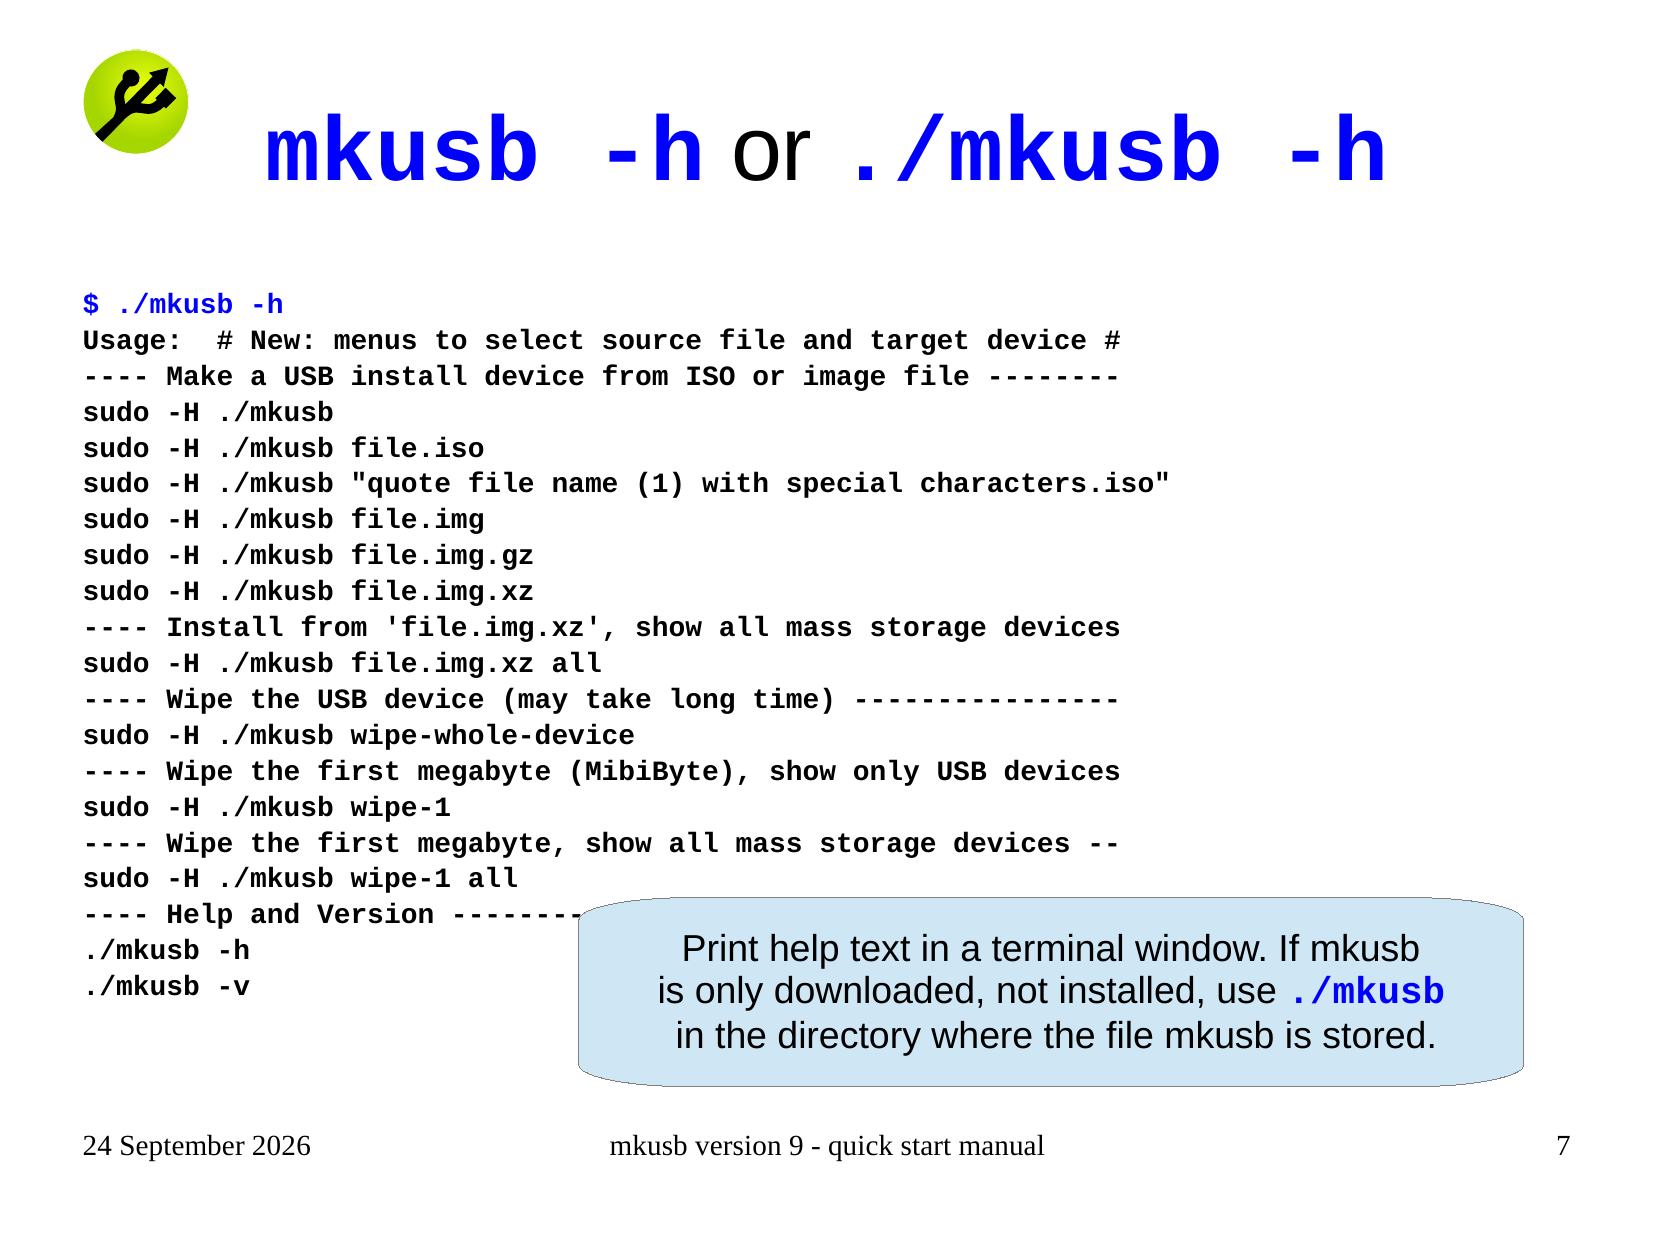

# mkusb -h or ./mkusb -h
$ ./mkusb -h
Usage: # New: menus to select source file and target device #
---- Make a USB install device from ISO or image file --------
sudo -H ./mkusb
sudo -H ./mkusb file.iso
sudo -H ./mkusb "quote file name (1) with special characters.iso"
sudo -H ./mkusb file.img
sudo -H ./mkusb file.img.gz
sudo -H ./mkusb file.img.xz
---- Install from 'file.img.xz', show all mass storage devices
sudo -H ./mkusb file.img.xz all
---- Wipe the USB device (may take long time) ----------------
sudo -H ./mkusb wipe-whole-device
---- Wipe the first megabyte (MibiByte), show only USB devices
sudo -H ./mkusb wipe-1
---- Wipe the first megabyte, show all mass storage devices --
sudo -H ./mkusb wipe-1 all
---- Help and Version ----------------------------------------
./mkusb -h
./mkusb -v
Print help text in a terminal window. If mkusb
is only downloaded, not installed, use ./mkusb
 in the directory where the file mkusb is stored.
mkusb version 9 - quick start manual
7